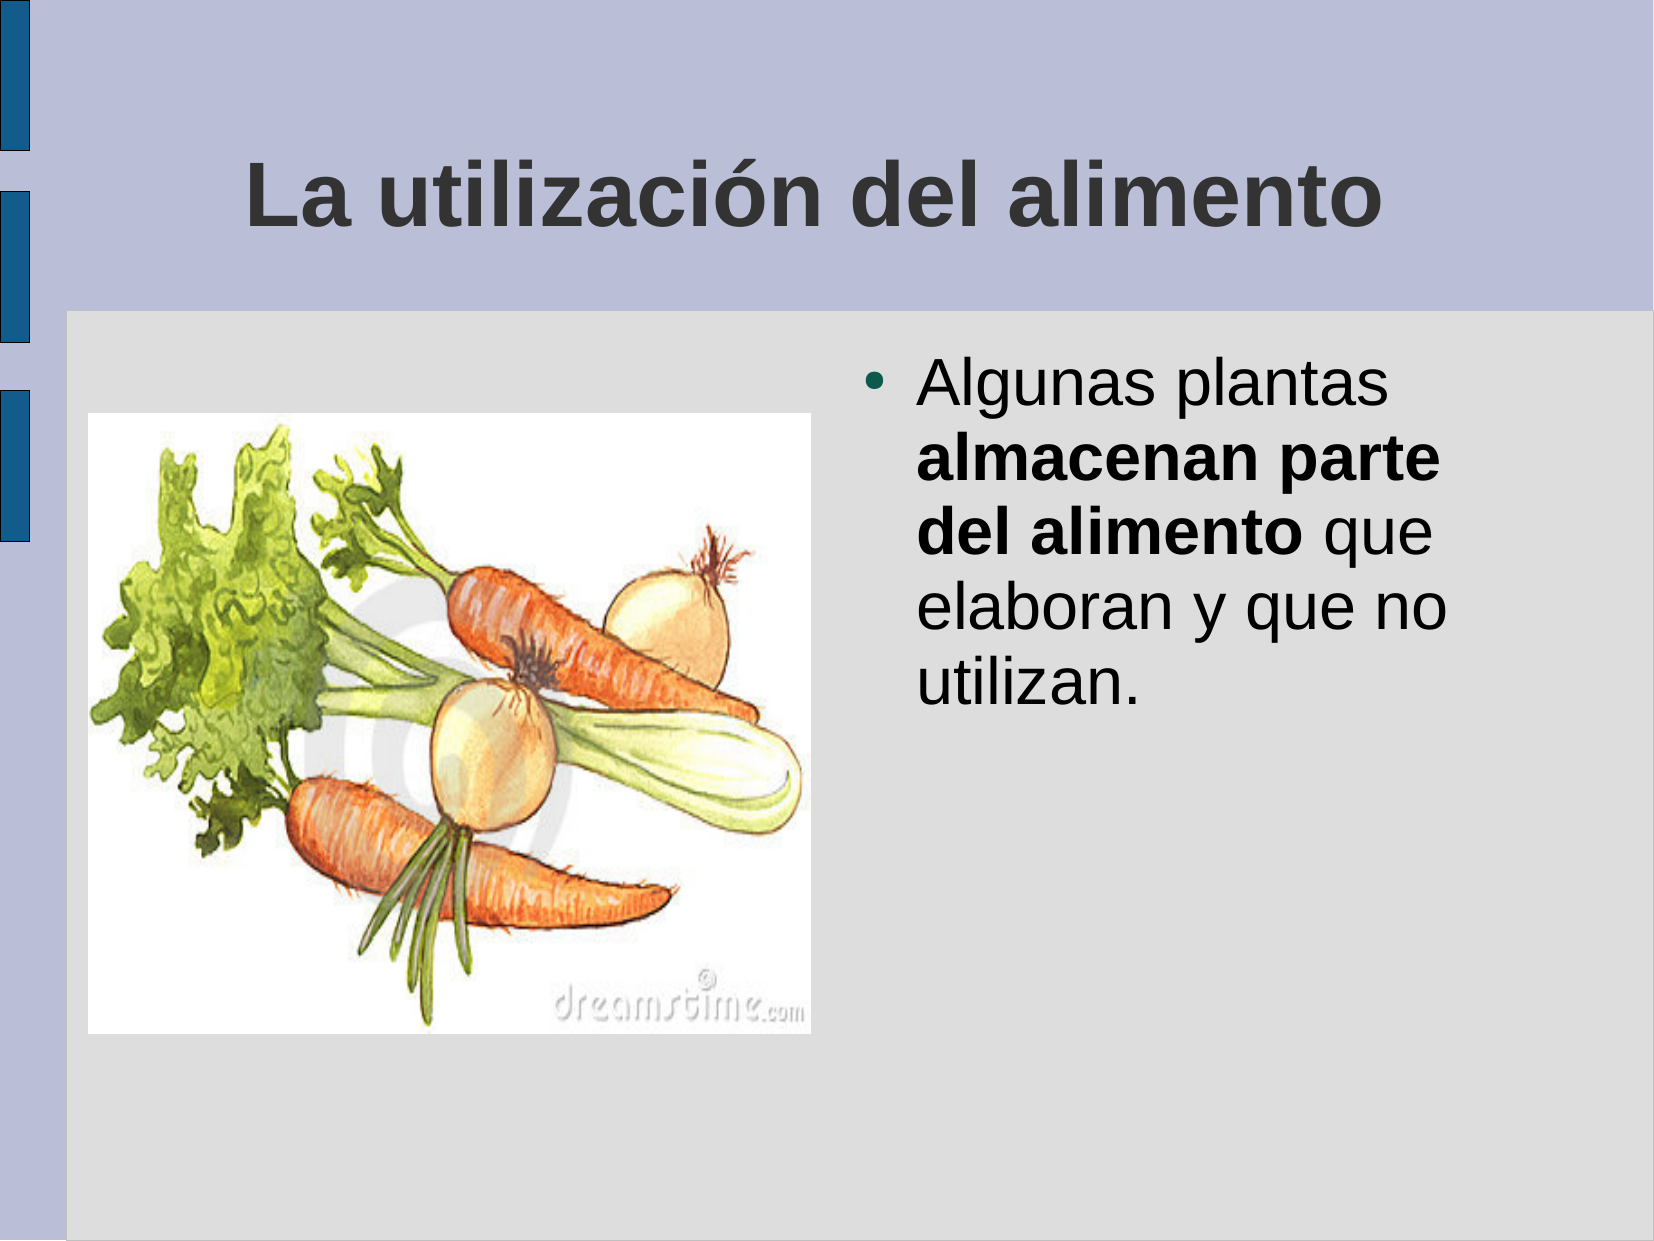

# La utilización del alimento
Algunas plantas almacenan parte del alimento que elaboran y que no utilizan.